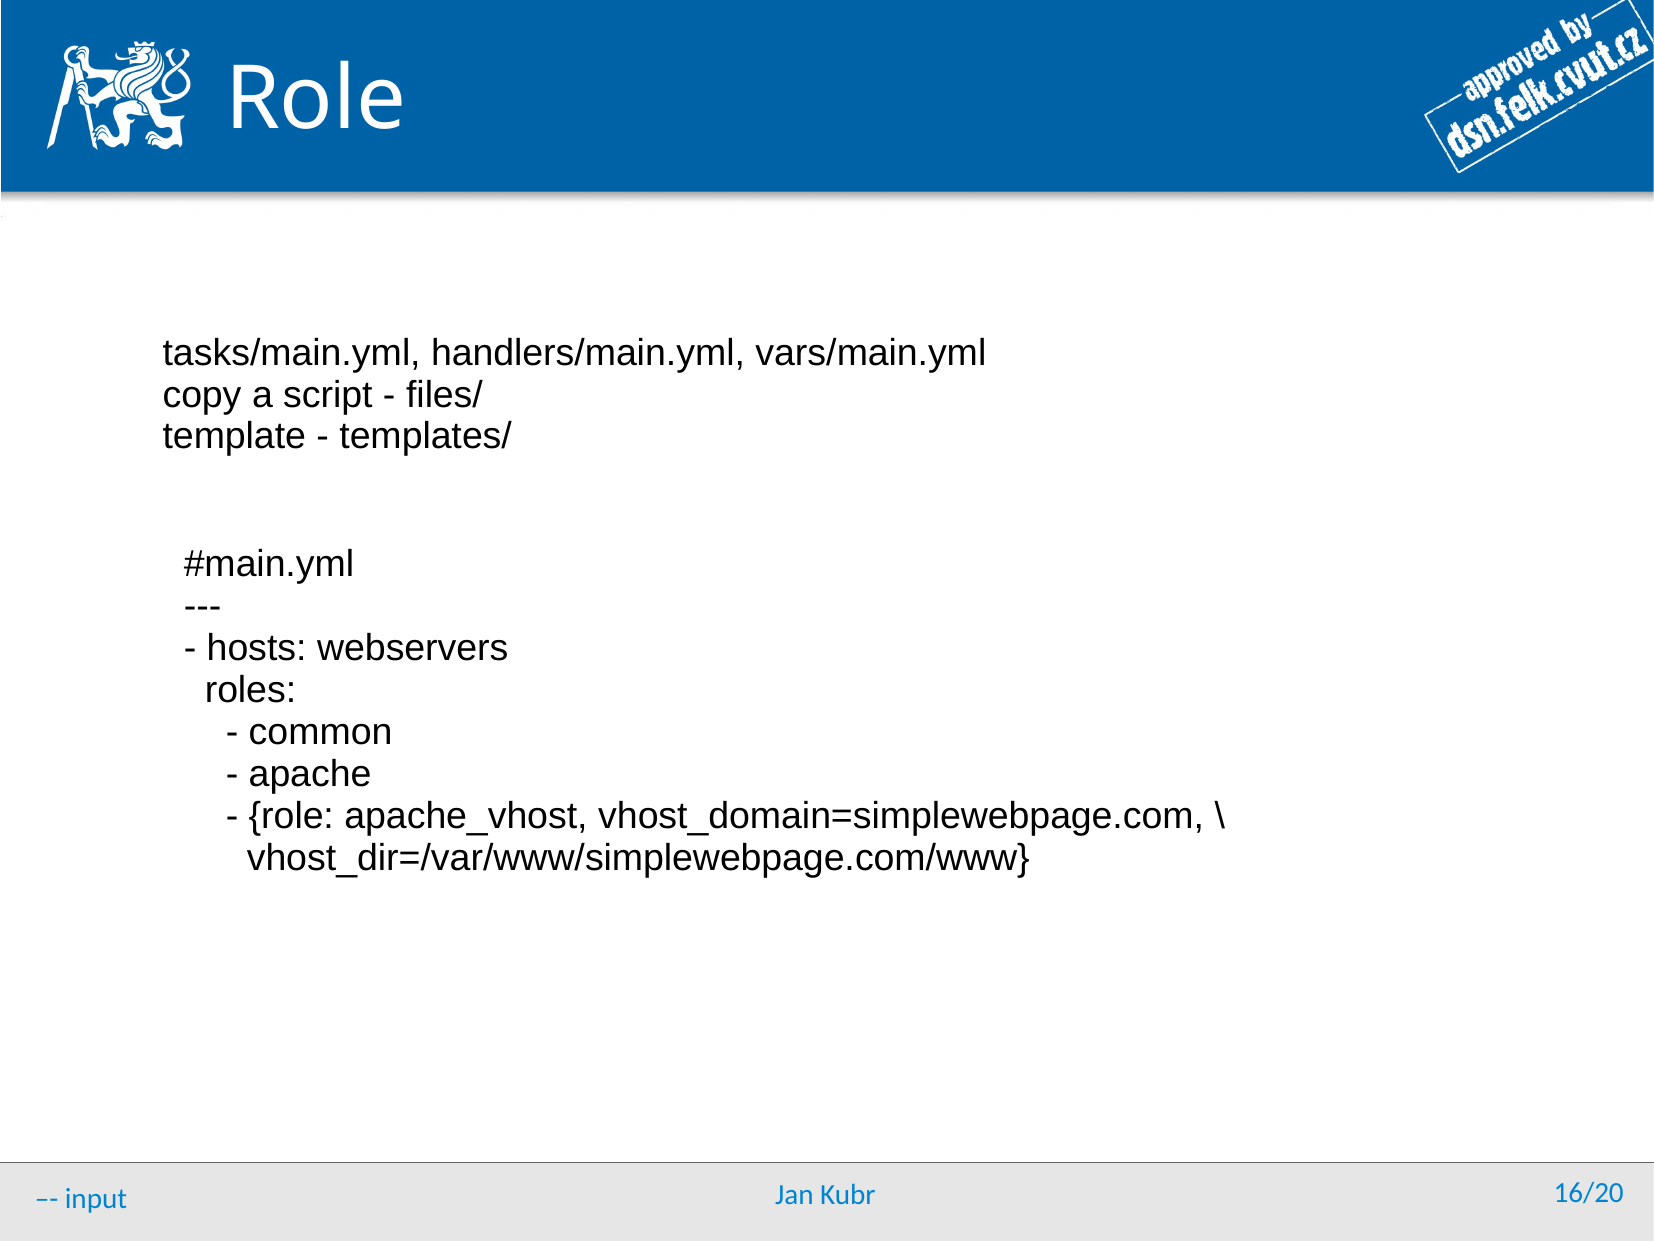

# Role
tasks/main.yml, handlers/main.yml, vars/main.yml
copy a script - files/
template - templates/
#main.yml
---
- hosts: webservers
 roles:
 - common
 - apache
 - {role: apache_vhost, vhost_domain=simplewebpage.com, \
 vhost_dir=/var/www/simplewebpage.com/www}
16
Jan Kubr
02/2006